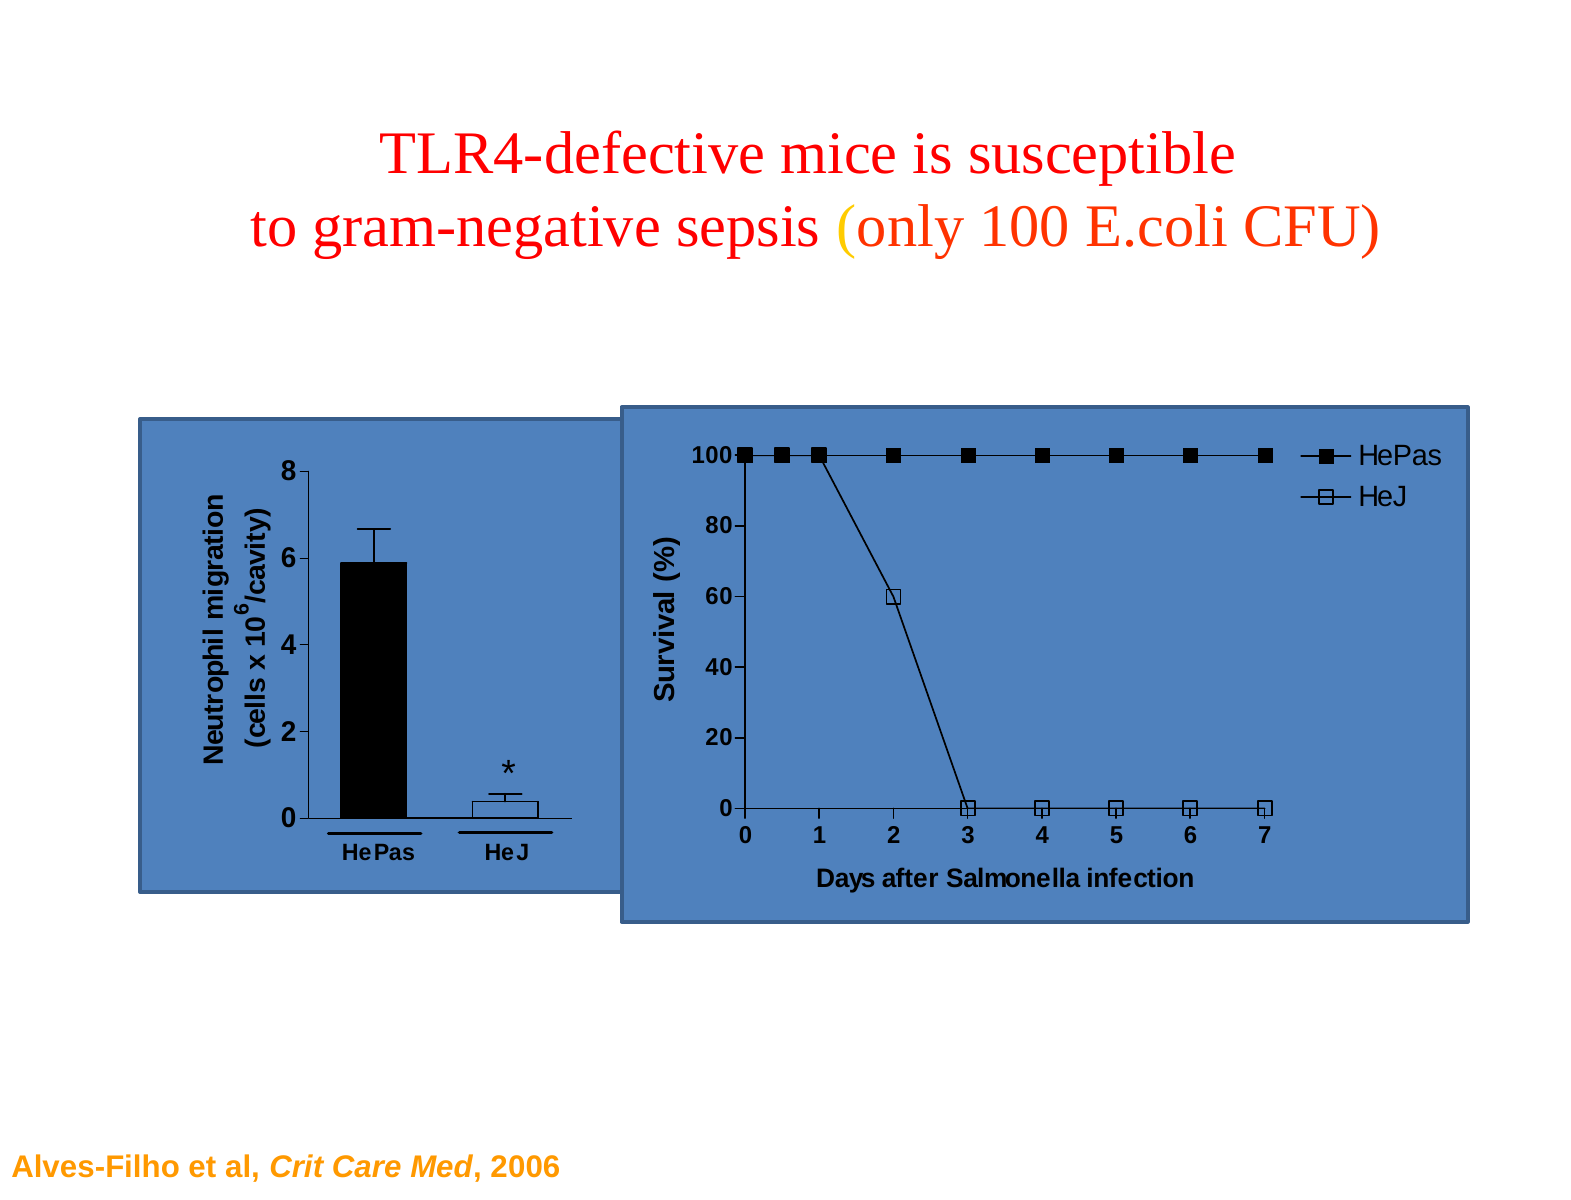

TLR4-defective mice is susceptible
to gram-negative sepsis (only 100 E.coli CFU)
Alves-Filho et al, Crit Care Med, 2006